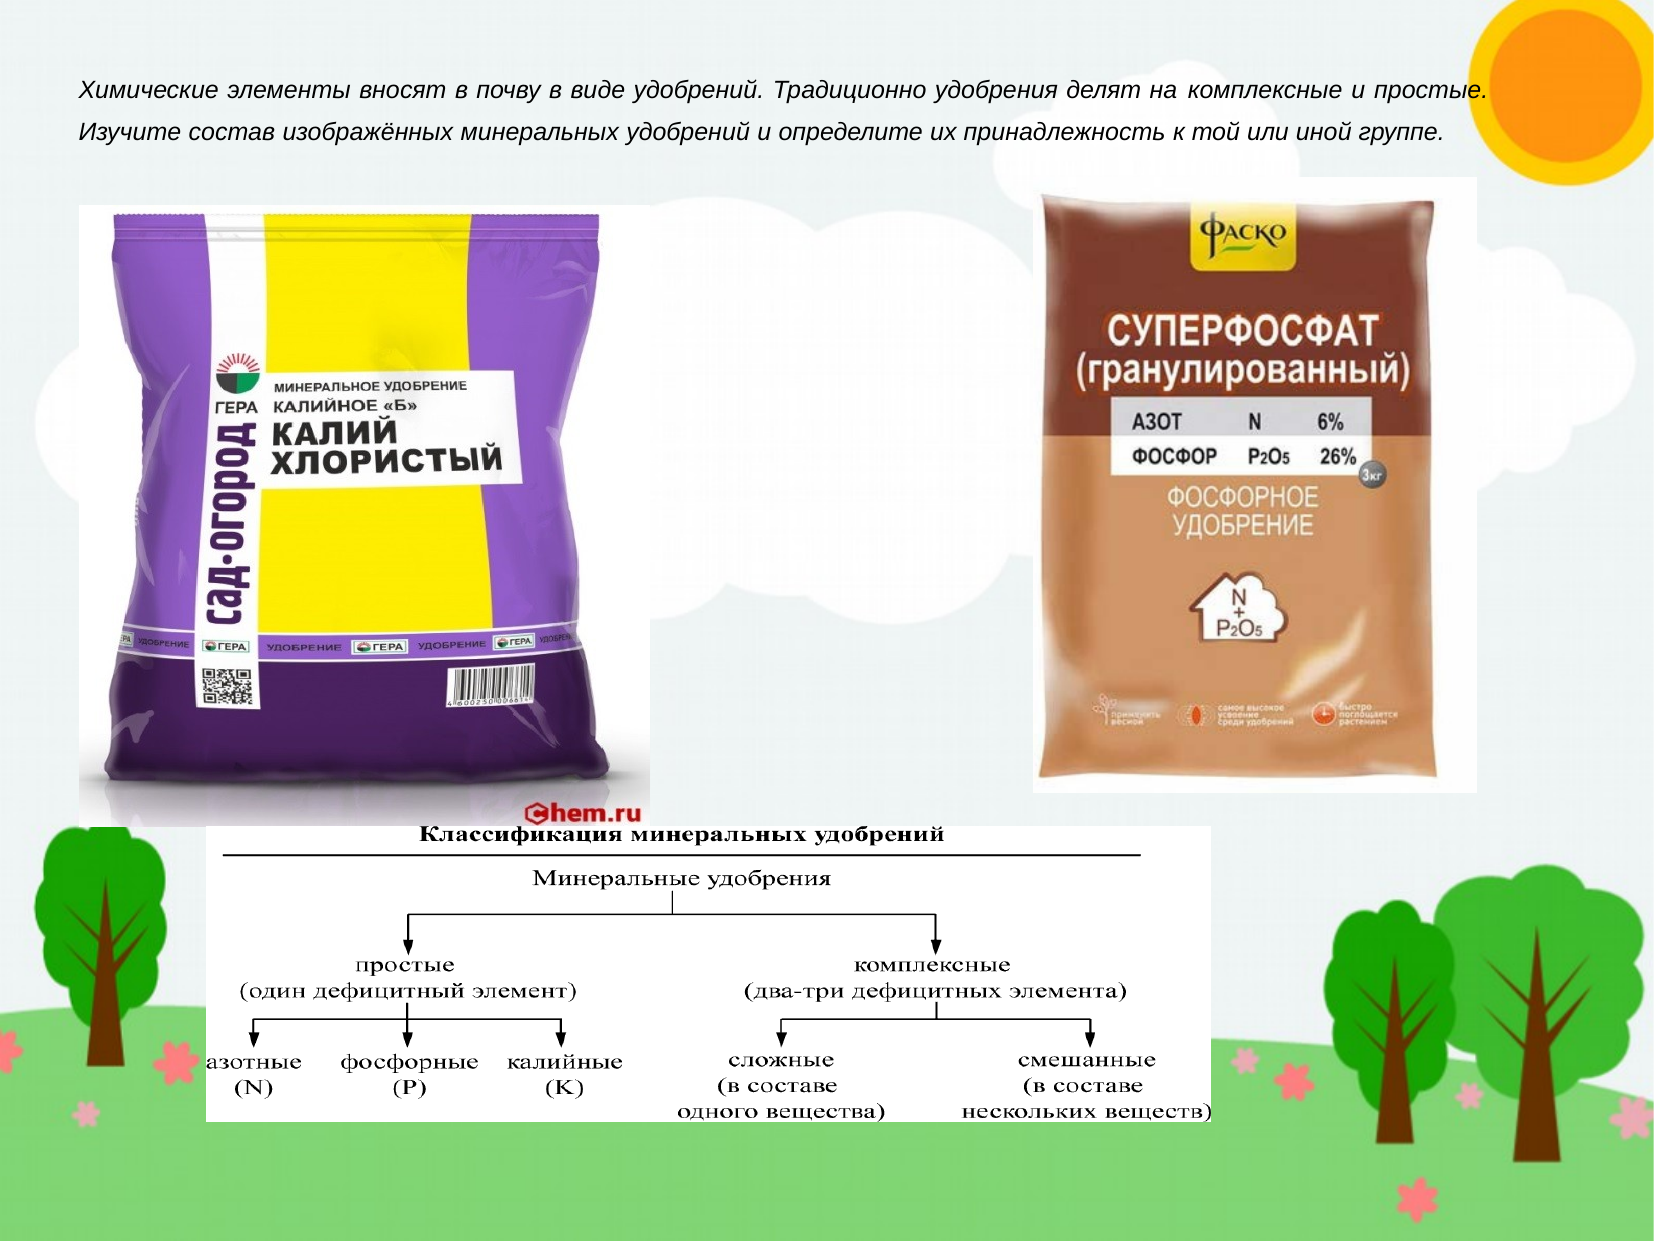

# Химические элементы вносят в почву в виде удобрений. Традиционно удобрения делят на комплексные и простые. Изучите состав изображённых минеральных удобрений и определите их принадлежность к той или иной группе.